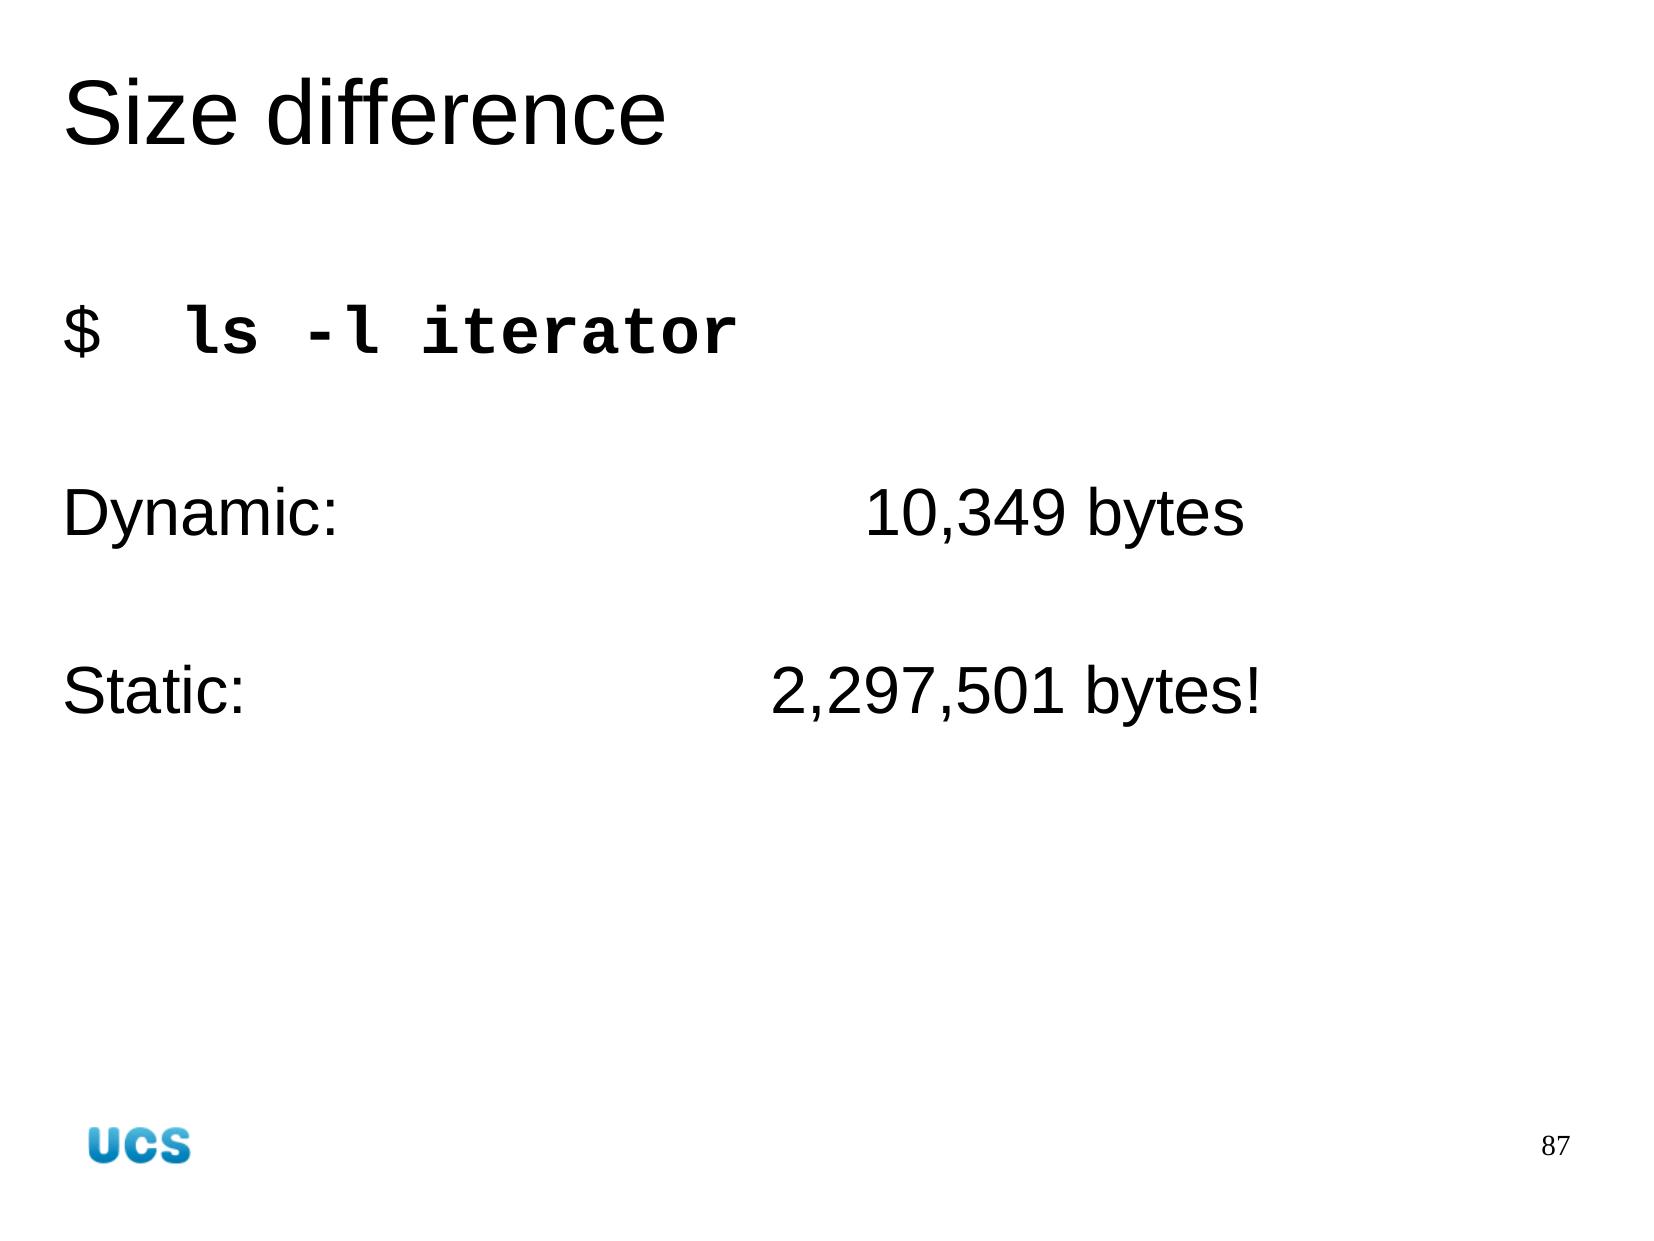

Size difference
$
ls -l iterator
Dynamic:
10,349 bytes
Static:
2,297,501 bytes!
87